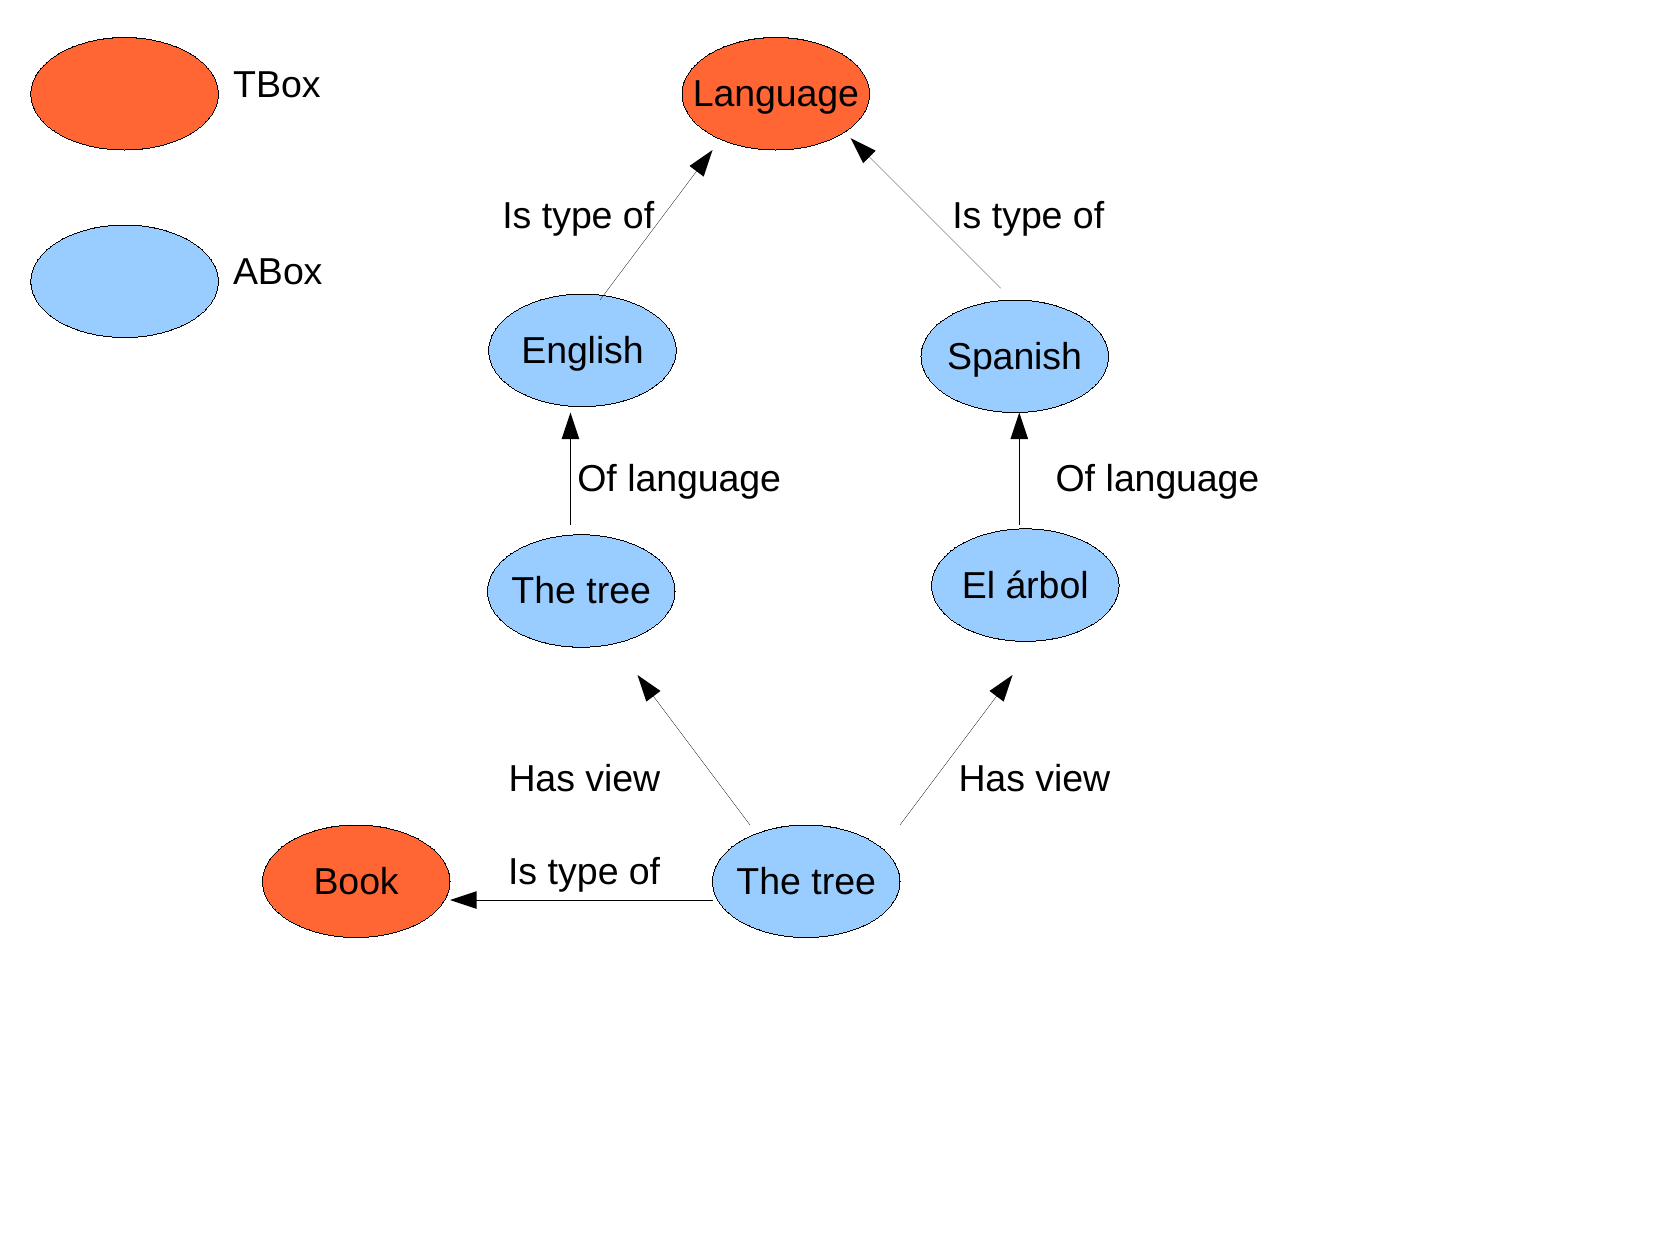

Language
TBox
Is type of
Is type of
ABox
English
Spanish
Of language
Of language
El árbol
The tree
Has view
Has view
Book
The tree
Is type of